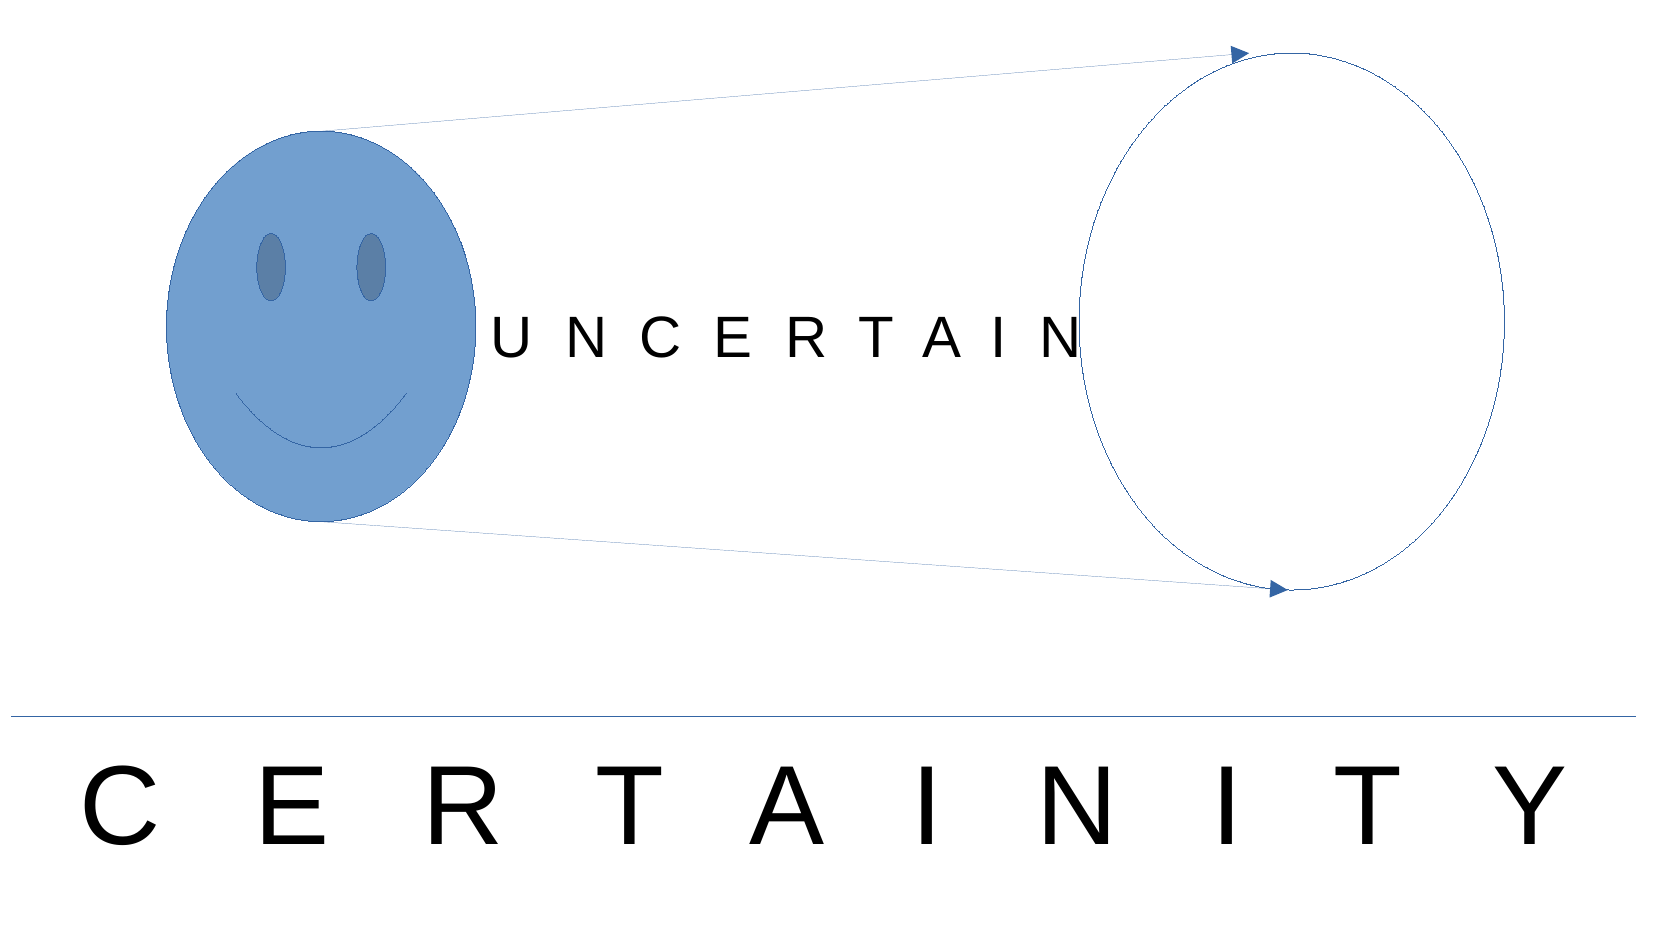

U N C E R T A I N
C E R T A I N I T Y